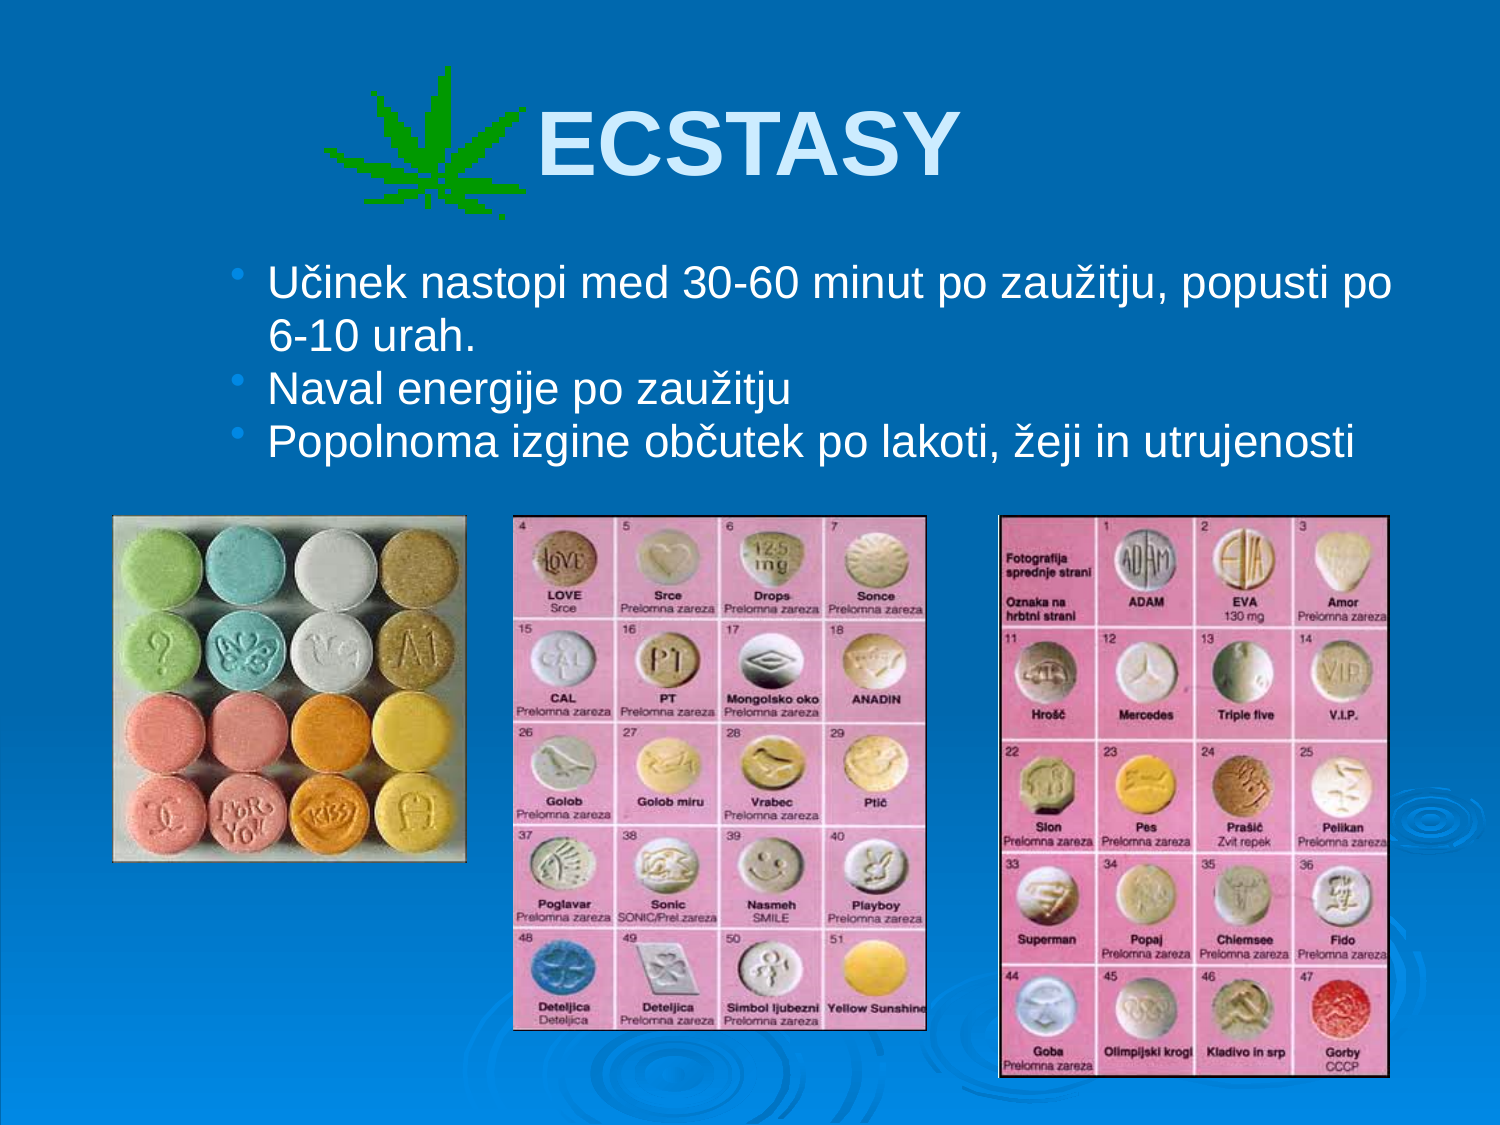

# ECSTASY
Učinek nastopi med 30-60 minut po zaužitju, popusti po
 6-10 urah.
Naval energije po zaužitju
Popolnoma izgine občutek po lakoti, žeji in utrujenosti